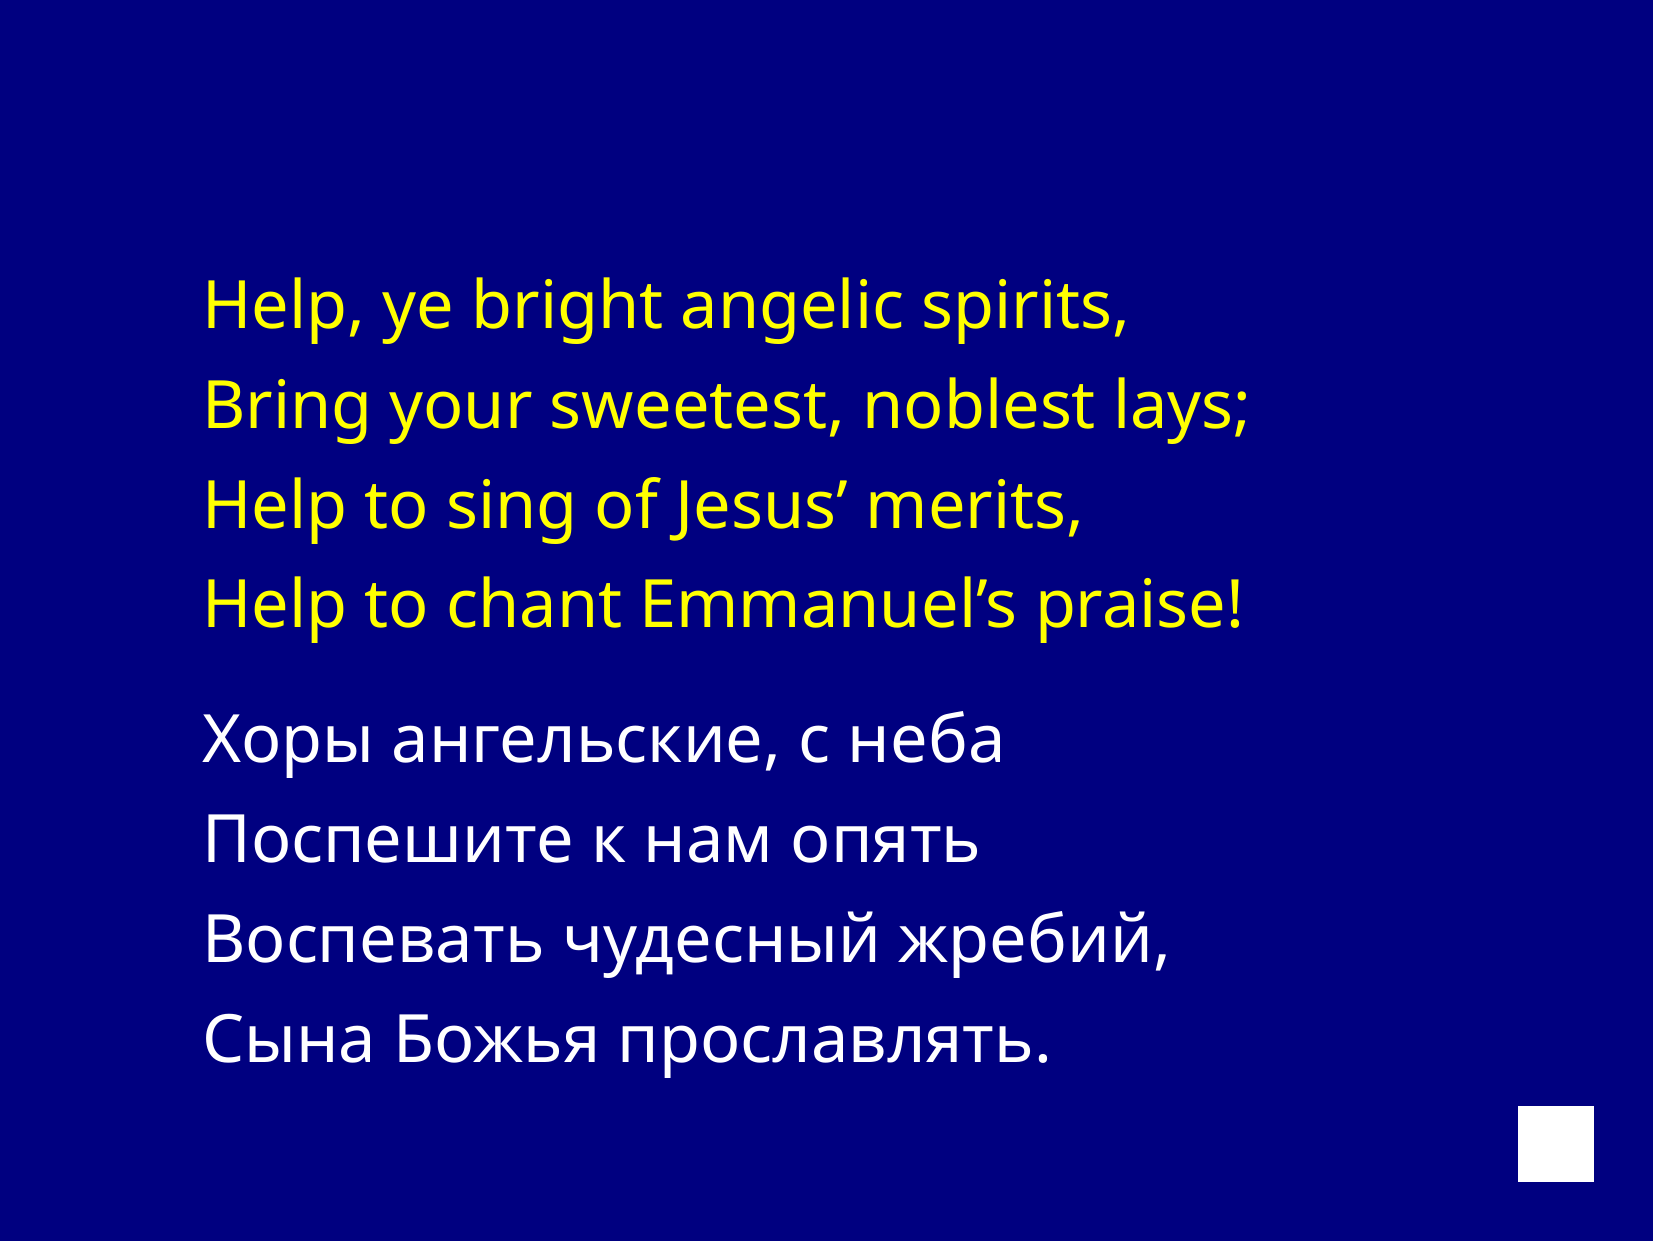

Help, ye bright angelic spirits,
	Bring your sweetest, noblest lays;
	Help to sing of Jesus’ merits,
	Help to chant Emmanuel’s praise!
	Хоры ангельские, с неба
	Поспешите к нам опять
	Воспевать чудесный жребий,
	Сына Божья прославлять.